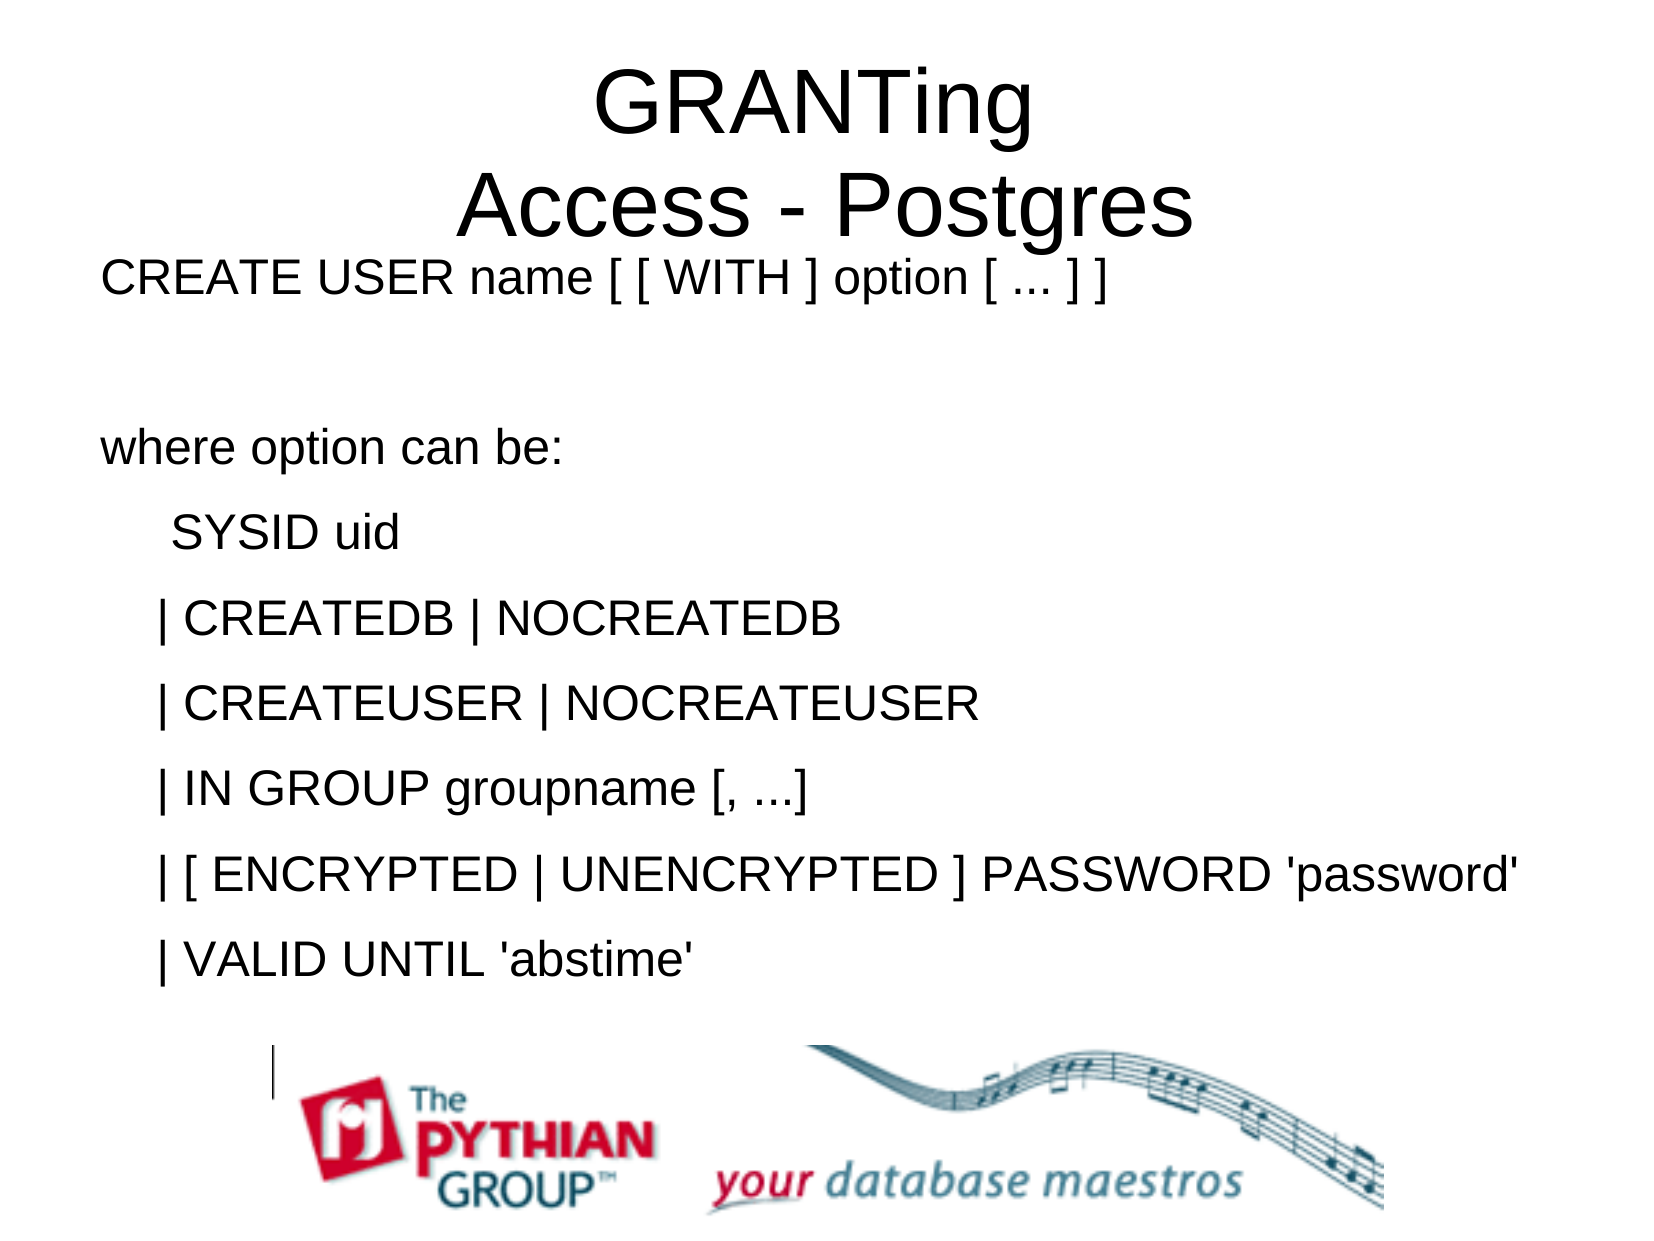

# GRANTing Access - Postgres
CREATE USER name [ [ WITH ] option [ ... ] ]
where option can be:
 SYSID uid
 | CREATEDB | NOCREATEDB
 | CREATEUSER | NOCREATEUSER
 | IN GROUP groupname [, ...]
 | [ ENCRYPTED | UNENCRYPTED ] PASSWORD 'password'
 | VALID UNTIL 'abstime'